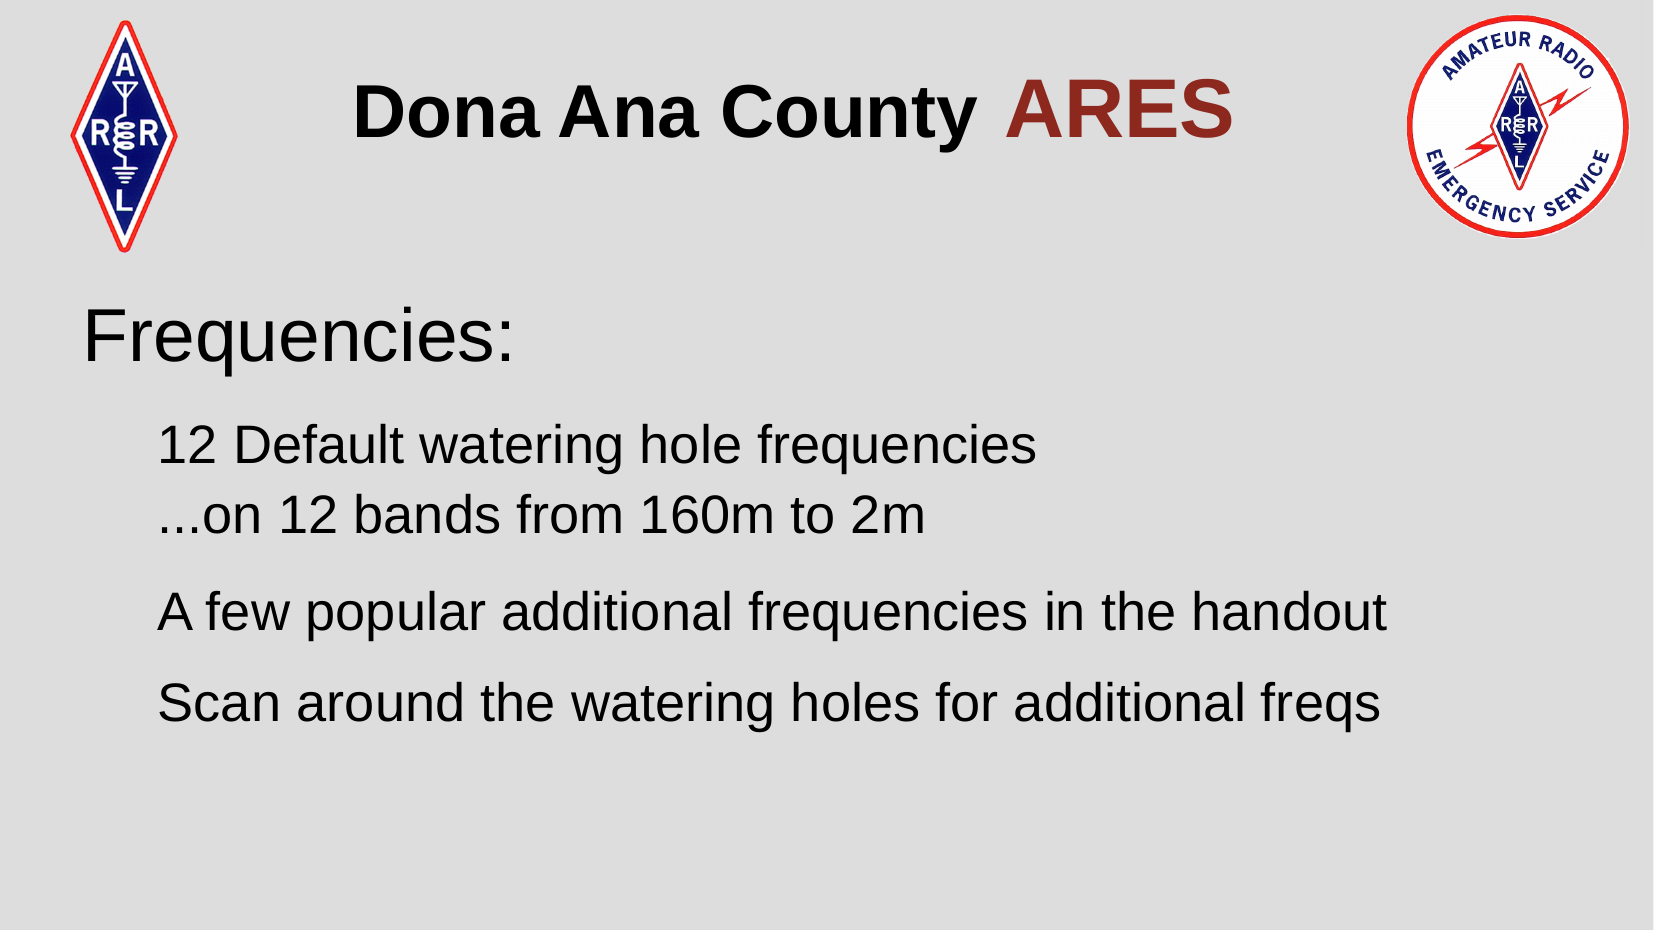

# Dona Ana County ARES
Frequencies:
	12 Default watering hole frequencies
	...on 12 bands from 160m to 2m
	A few popular additional frequencies in the handout
	Scan around the watering holes for additional freqs